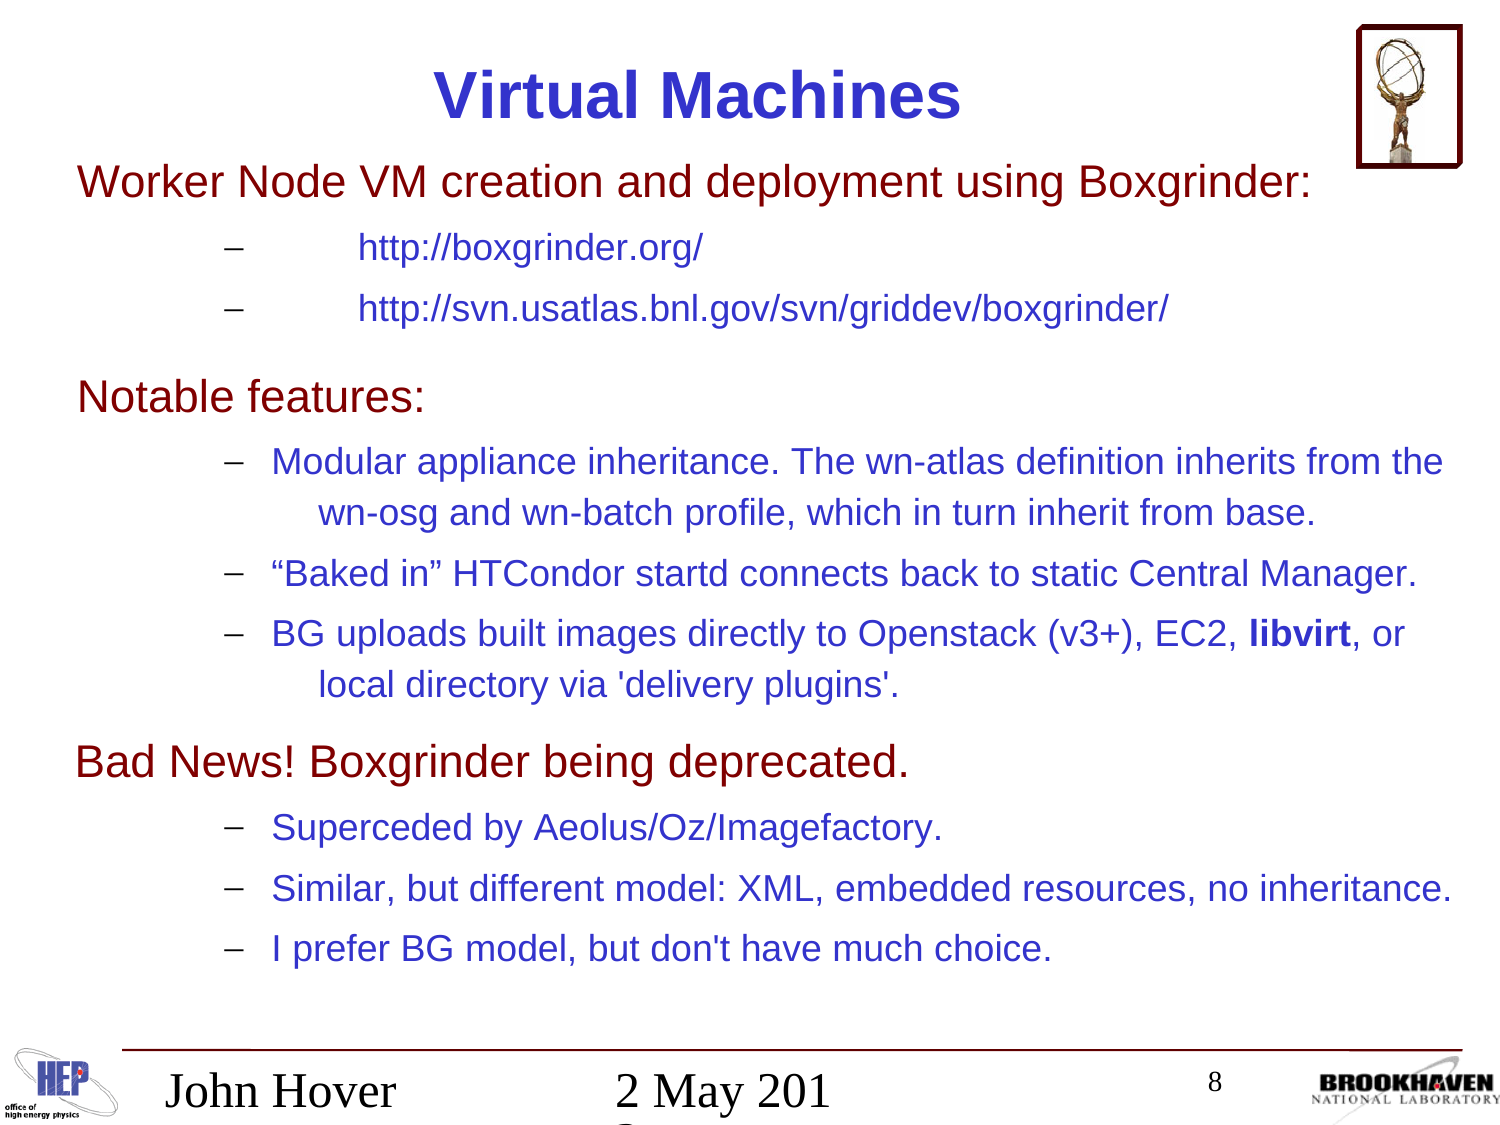

# Virtual Machines
Worker Node VM creation and deployment using Boxgrinder:
 http://boxgrinder.org/
 http://svn.usatlas.bnl.gov/svn/griddev/boxgrinder/
Notable features:
Modular appliance inheritance. The wn-atlas definition inherits from the wn-osg and wn-batch profile, which in turn inherit from base.
“Baked in” HTCondor startd connects back to static Central Manager.
BG uploads built images directly to Openstack (v3+), EC2, libvirt, or local directory via 'delivery plugins'.
Bad News! Boxgrinder being deprecated.
Superceded by Aeolus/Oz/Imagefactory.
Similar, but different model: XML, embedded resources, no inheritance.
I prefer BG model, but don't have much choice.
2 May 2013
John Hover